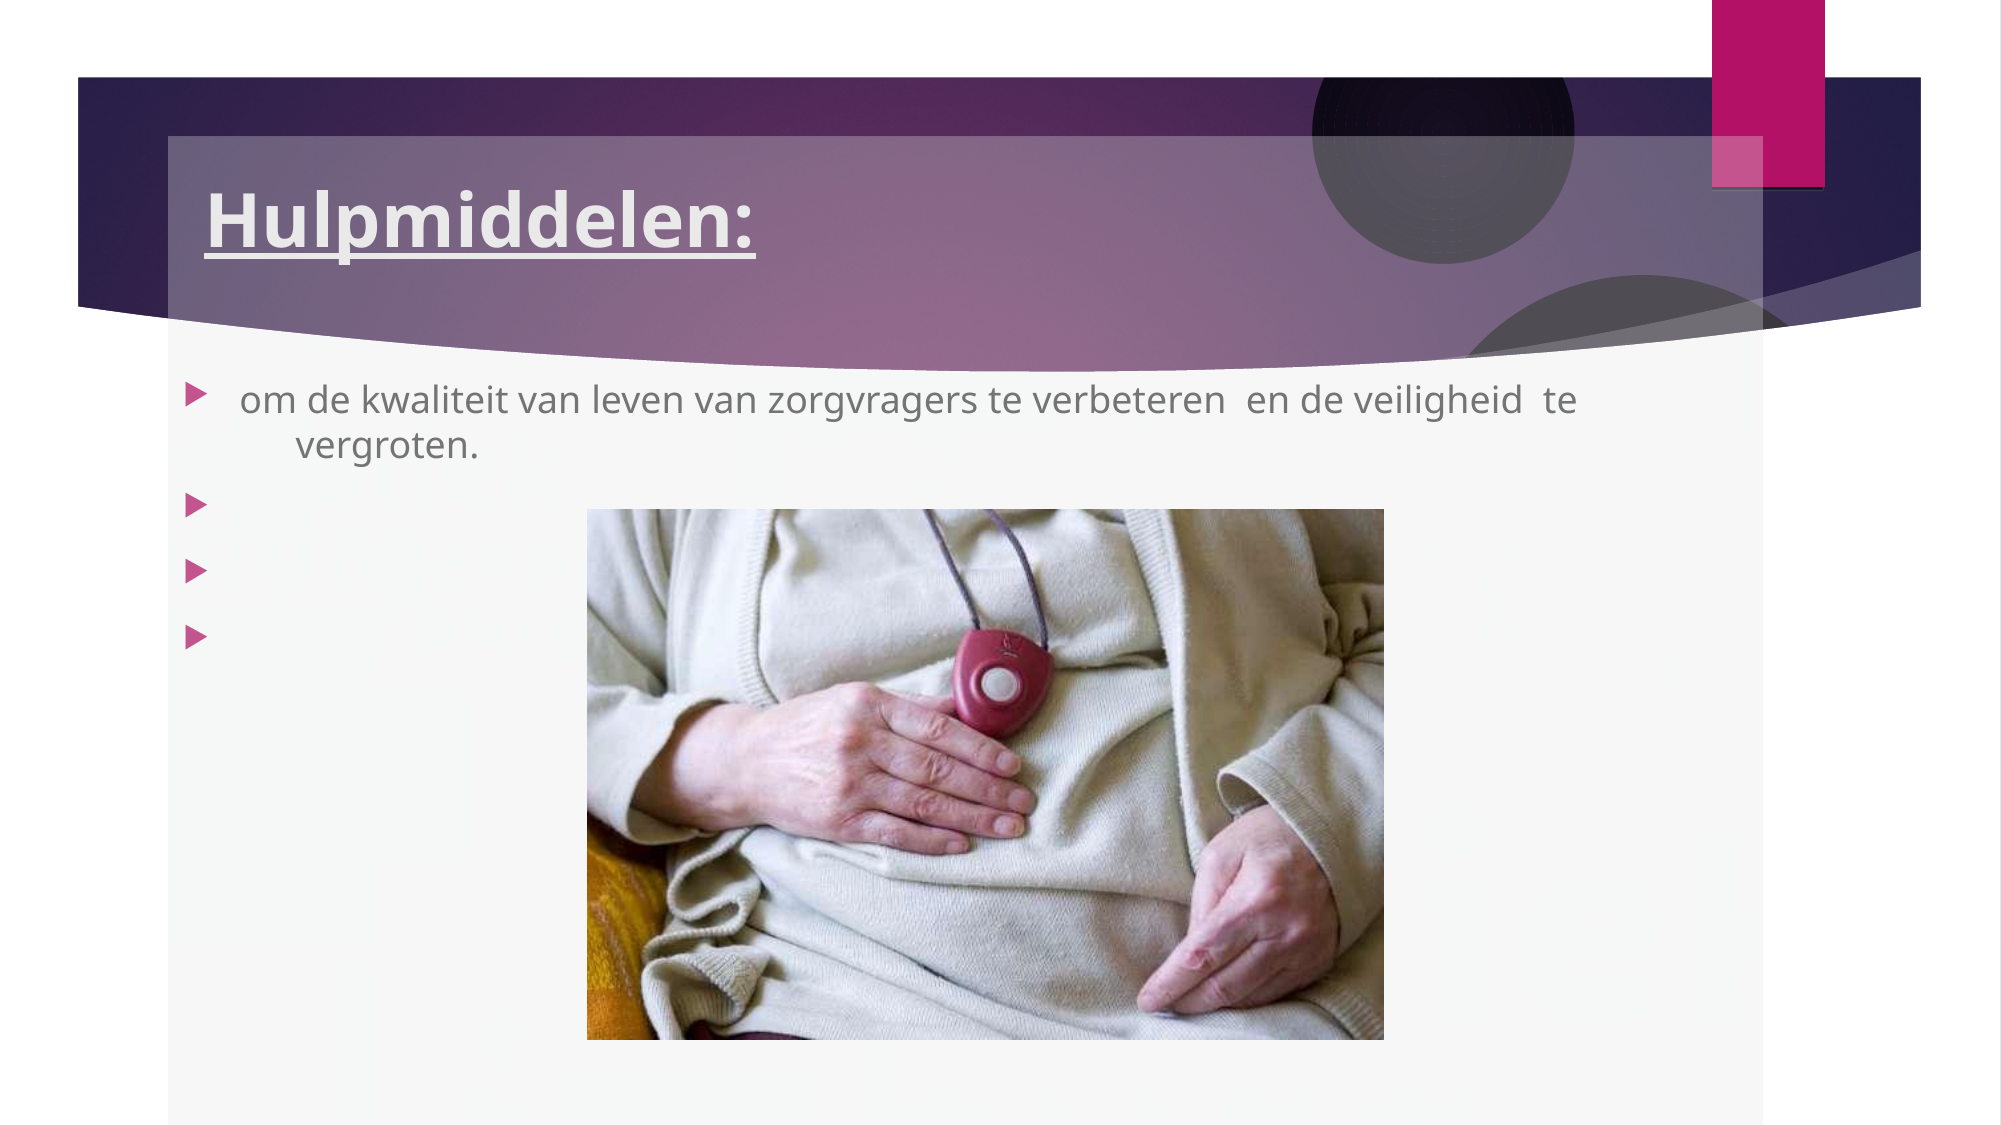

# Hulpmiddelen:
om de kwaliteit van leven van zorgvragers te verbeteren en de veiligheid te vergroten.